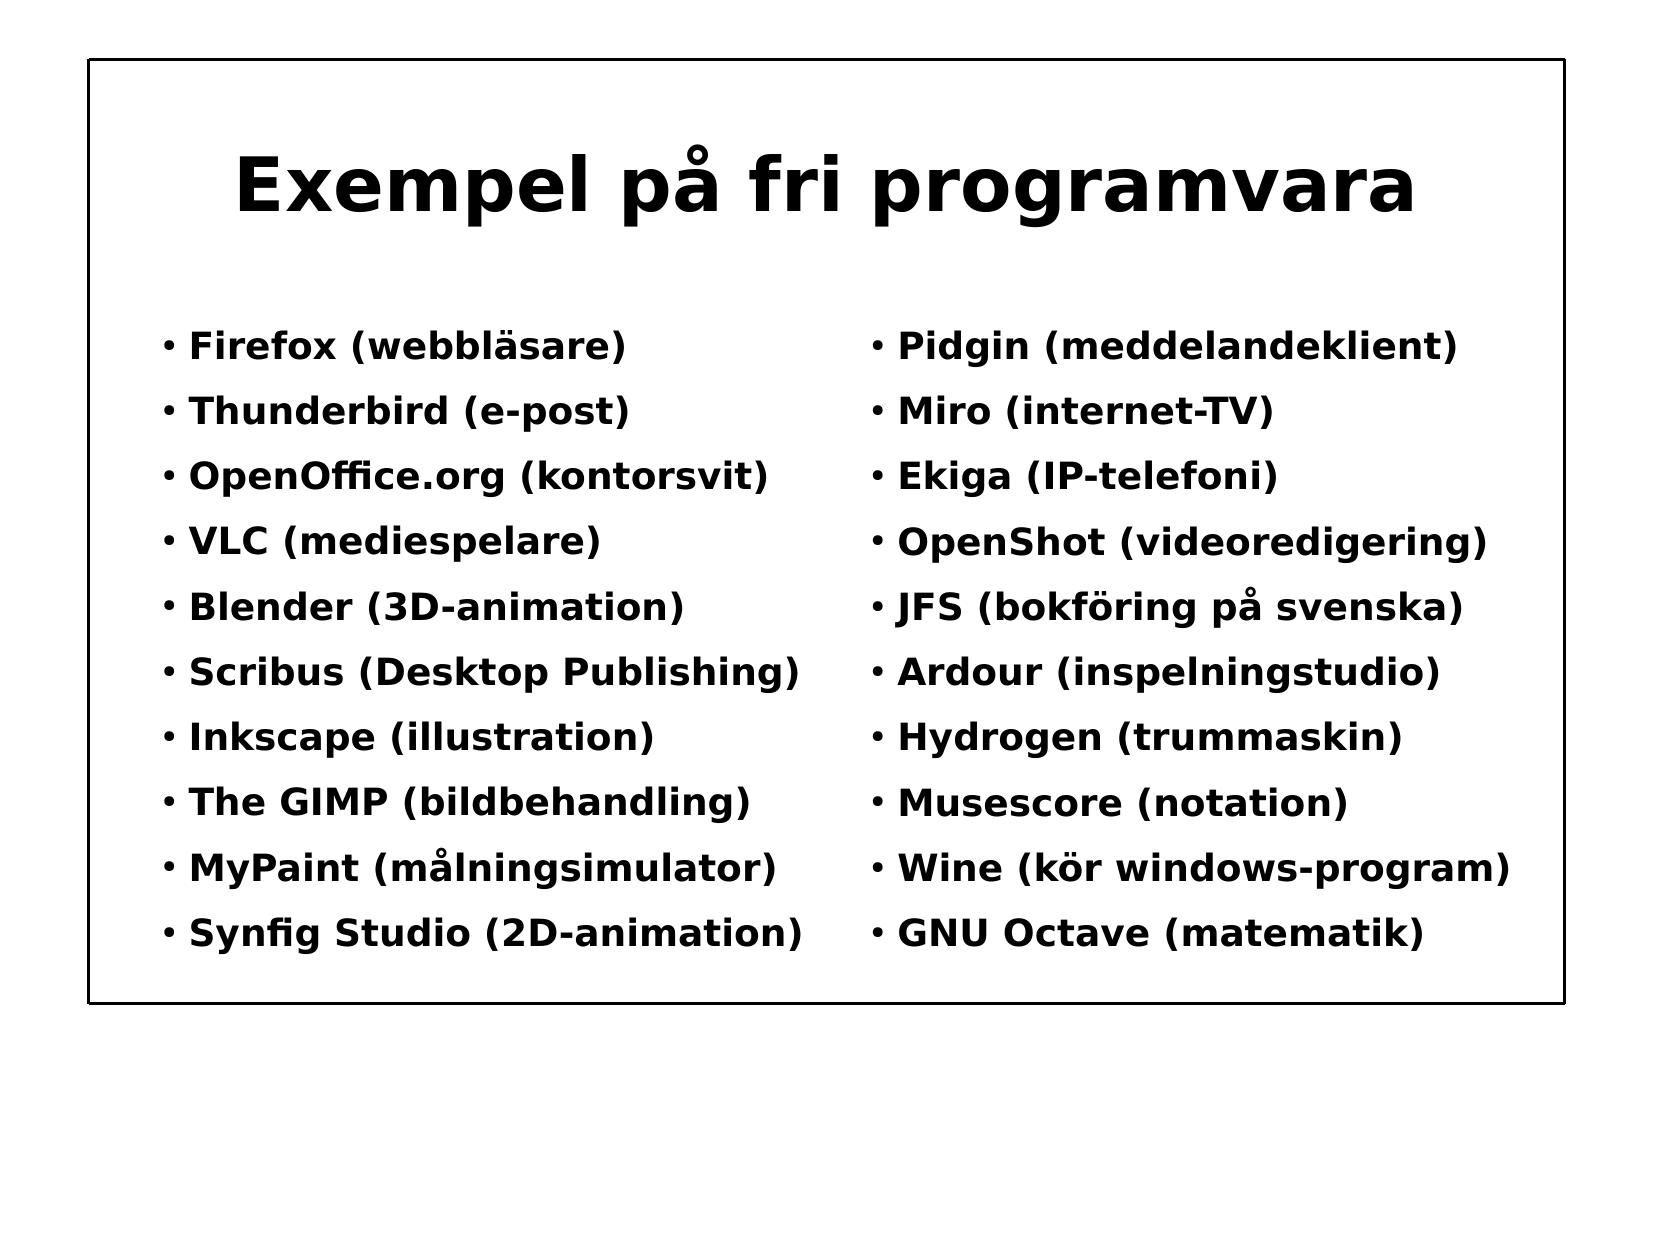

Exempel på fri programvara
 Firefox (webbläsare)
 Thunderbird (e-post)
 OpenOffice.org (kontorsvit)
 VLC (mediespelare)
 Blender (3D-animation)
 Scribus (Desktop Publishing)
 Inkscape (illustration)
 The GIMP (bildbehandling)
 MyPaint (målningsimulator)
 Synfig Studio (2D-animation)
 Pidgin (meddelandeklient)
 Miro (internet-TV)
 Ekiga (IP-telefoni)
 OpenShot (videoredigering)
 JFS (bokföring på svenska)
 Ardour (inspelningstudio)
 Hydrogen (trummaskin)
 Musescore (notation)
 Wine (kör windows-program)
 GNU Octave (matematik)